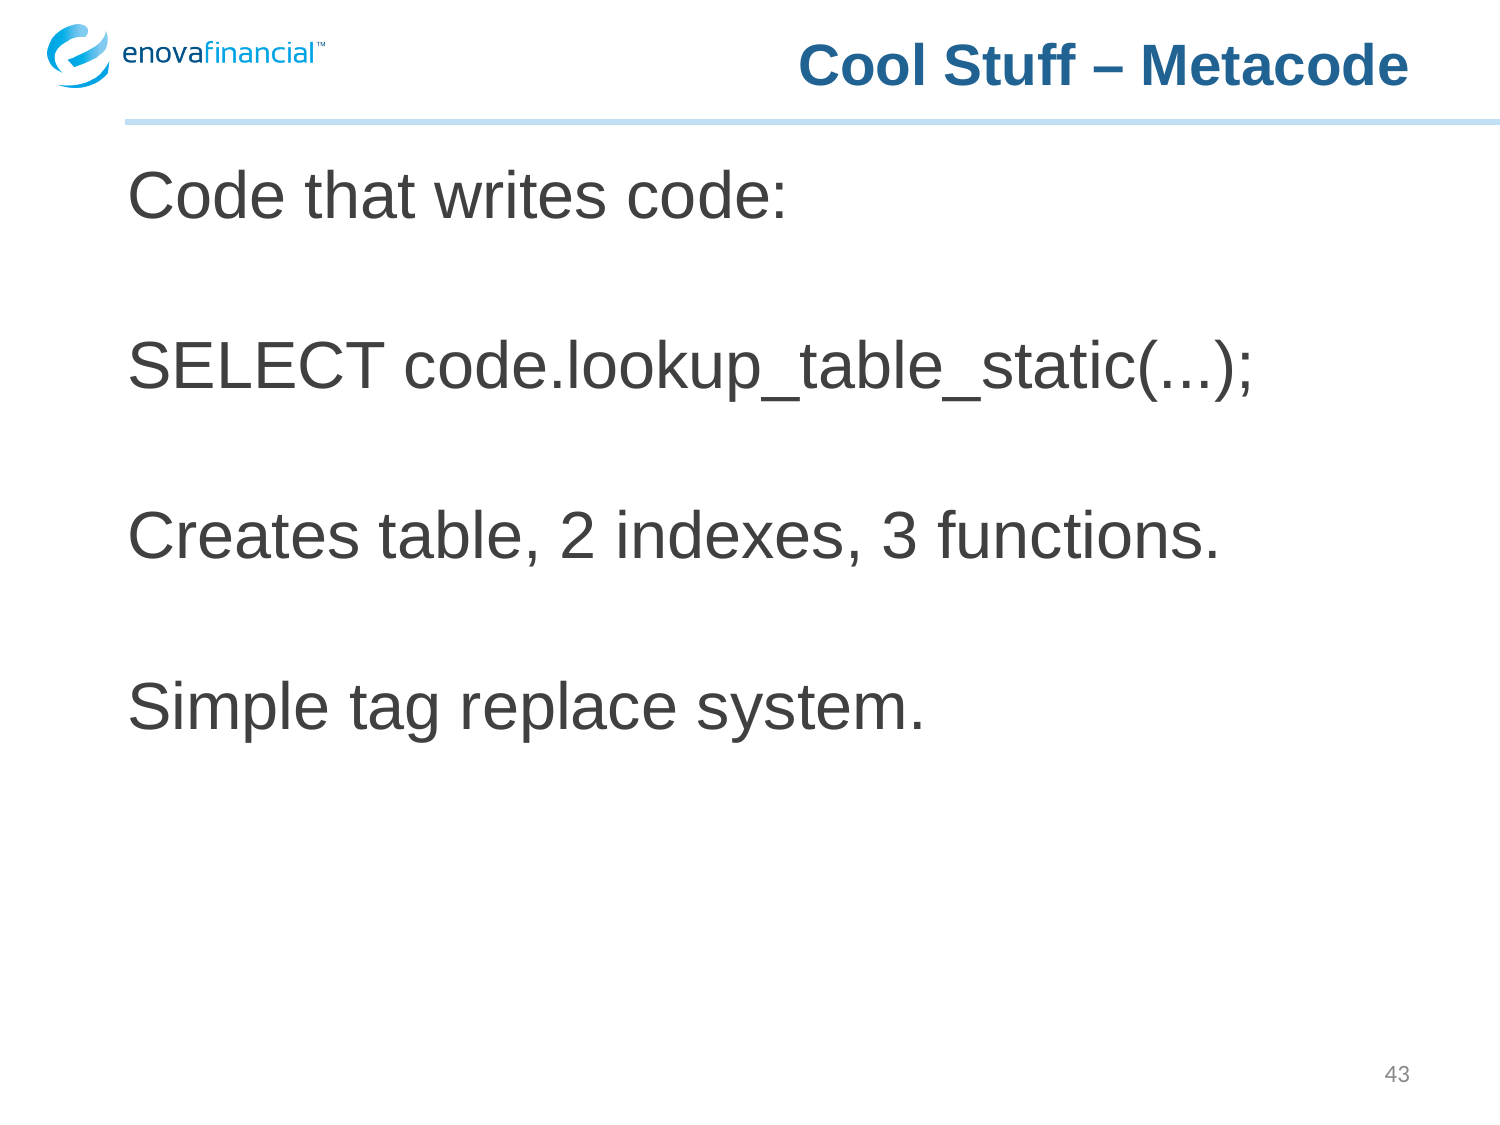

Cool Stuff – Metacode
# Code that writes code:
SELECT code.lookup_table_static(...);
Creates table, 2 indexes, 3 functions.
Simple tag replace system.